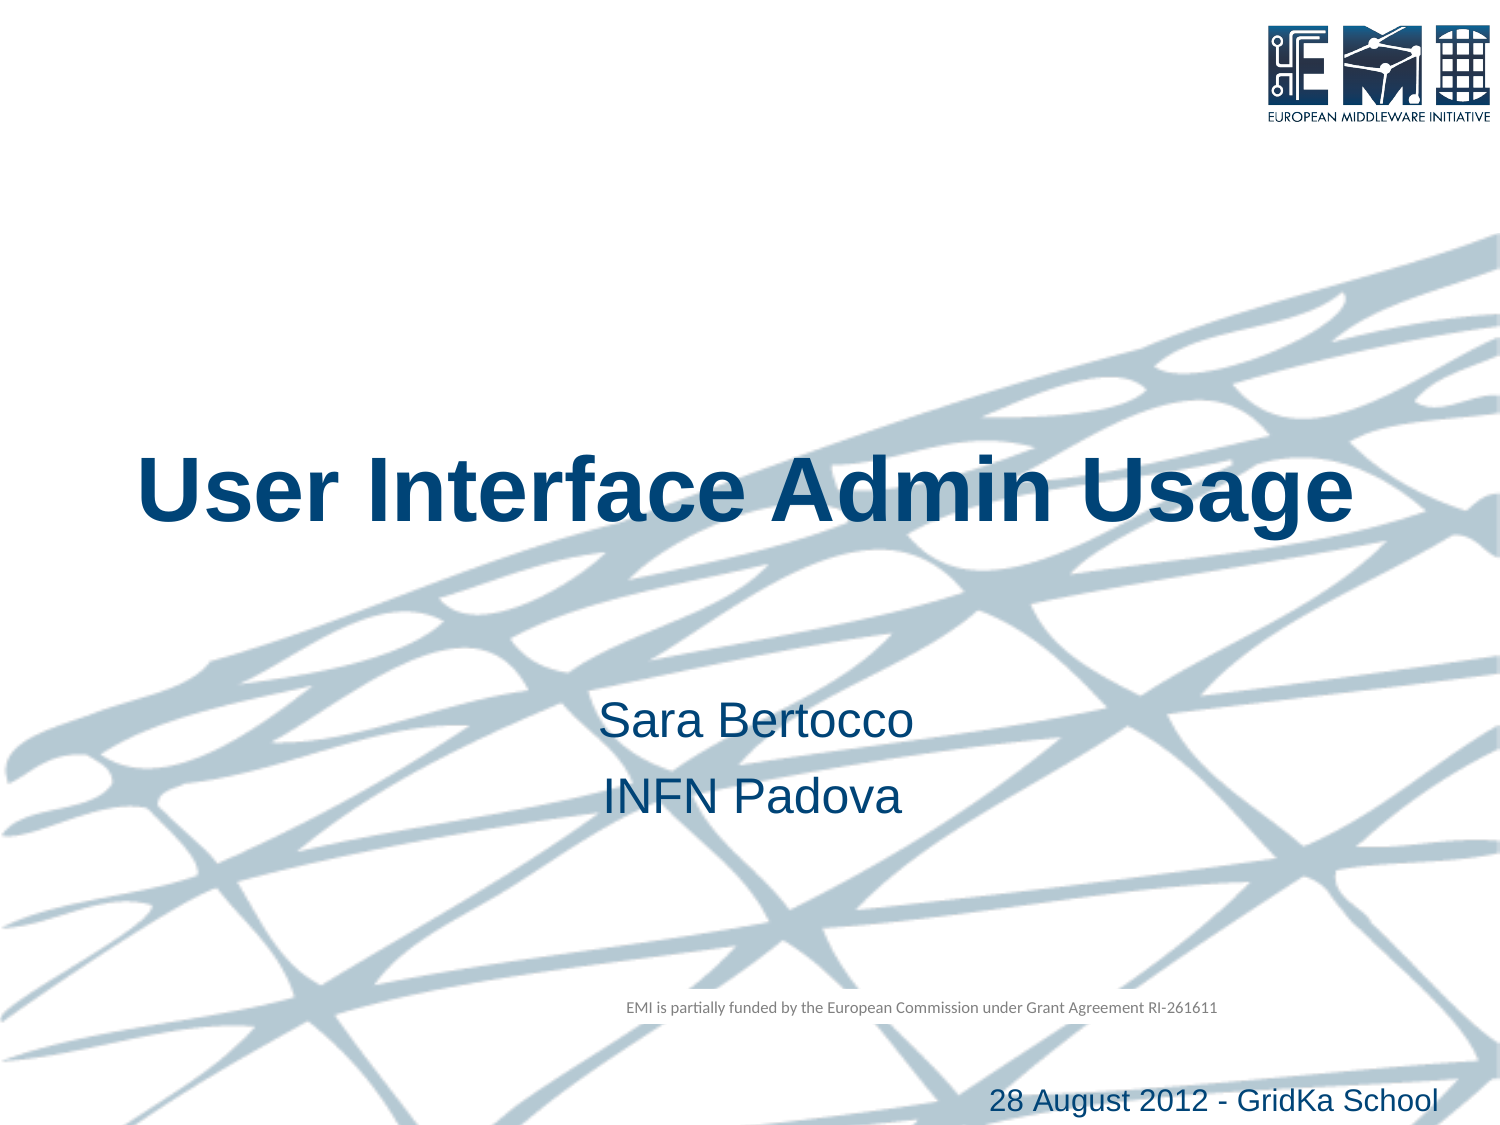

# User Interface Admin Usage
Sara Bertocco
INFN Padova
28 August 2012 - GridKa School